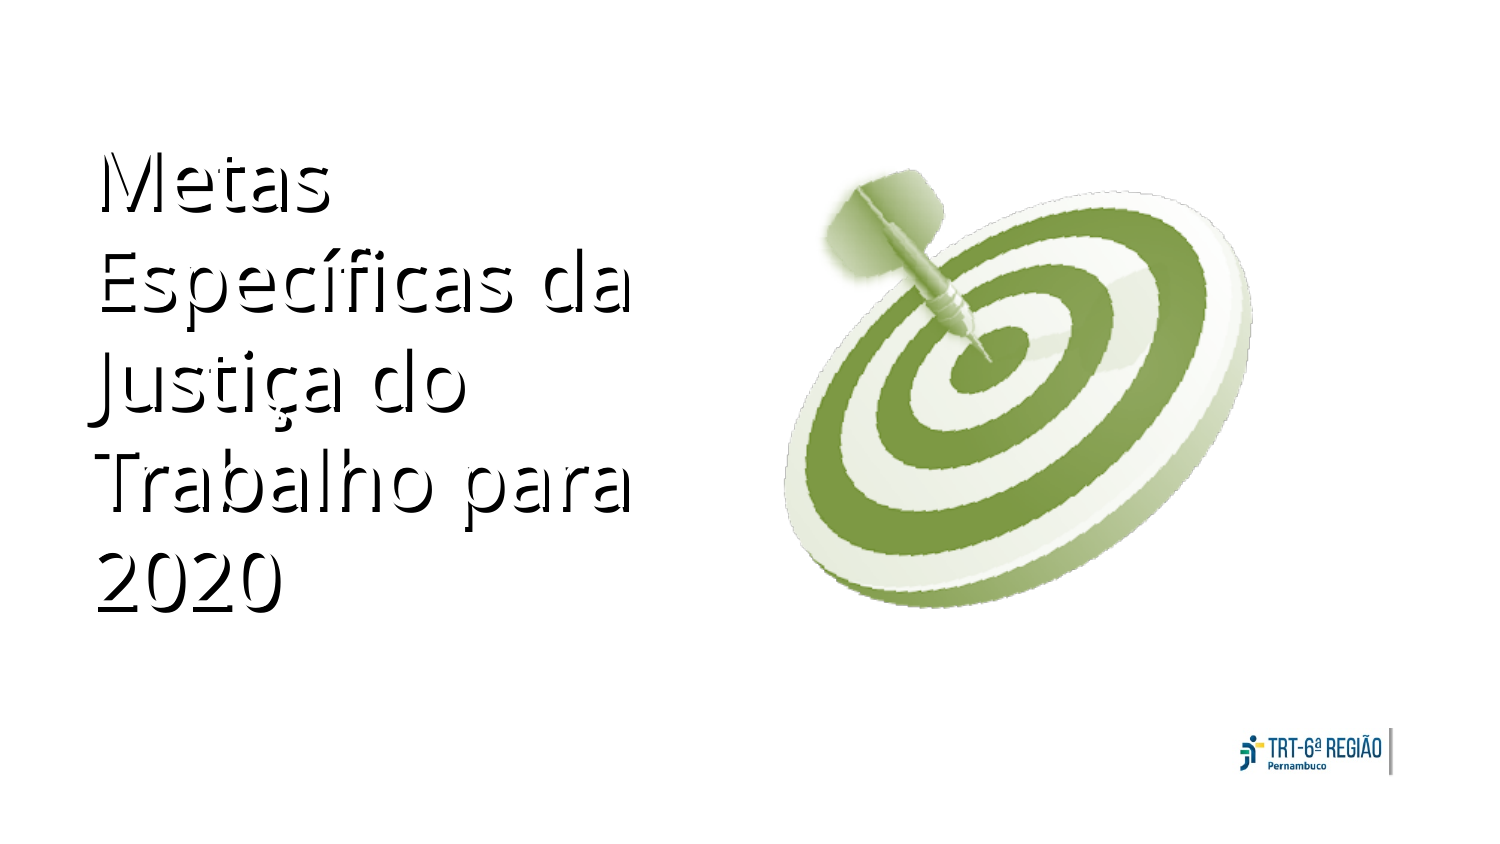

# Metas Específicas da Justiça do Trabalho para 2020